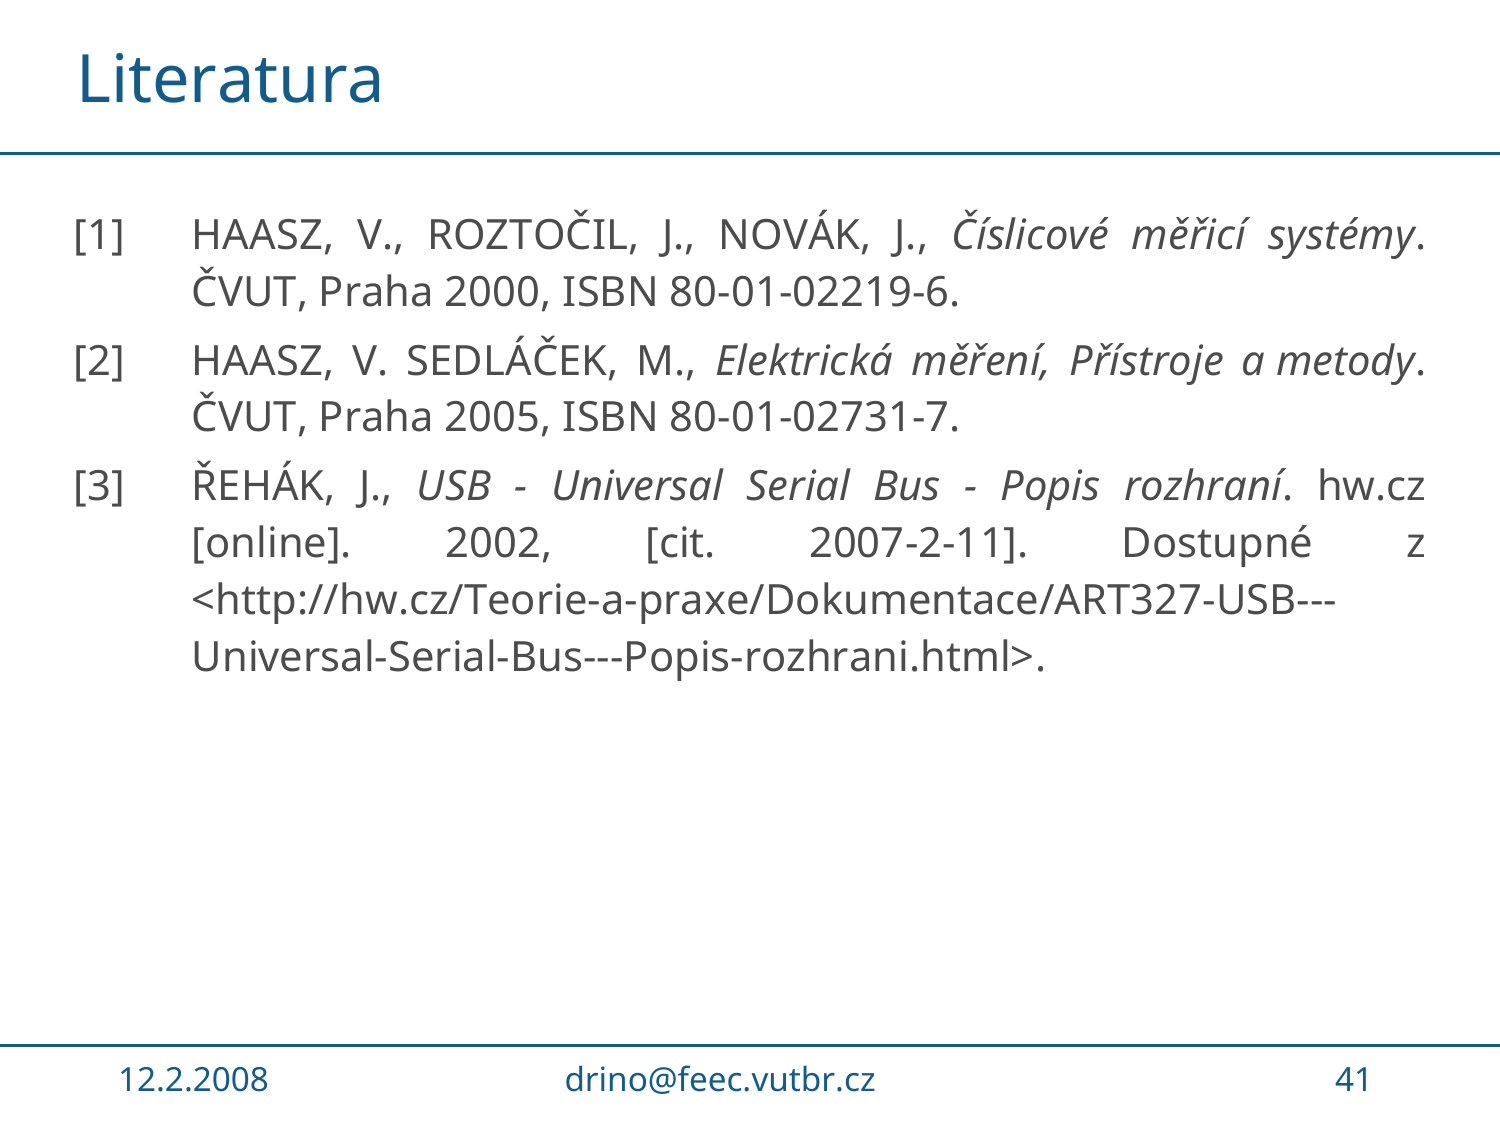

# Literatura
[1]	HAASZ, V., ROZTOČIL, J., NOVÁK, J., Číslicové měřicí systémy. ČVUT, Praha 2000, ISBN 80-01-02219-6.
[2]	HAASZ, V. SEDLÁČEK, M., Elektrická měření, Přístroje a metody. ČVUT, Praha 2005, ISBN 80-01-02731-7.
[3]	ŘEHÁK, J., USB - Universal Serial Bus - Popis rozhraní. hw.cz [online]. 2002, [cit. 2007-2-11]. Dostupné z <http://hw.cz/Teorie-a-praxe/Dokumentace/ART327-USB---Universal-Serial-Bus---Popis-rozhrani.html>.
12.2.2008
drino@feec.vutbr.cz